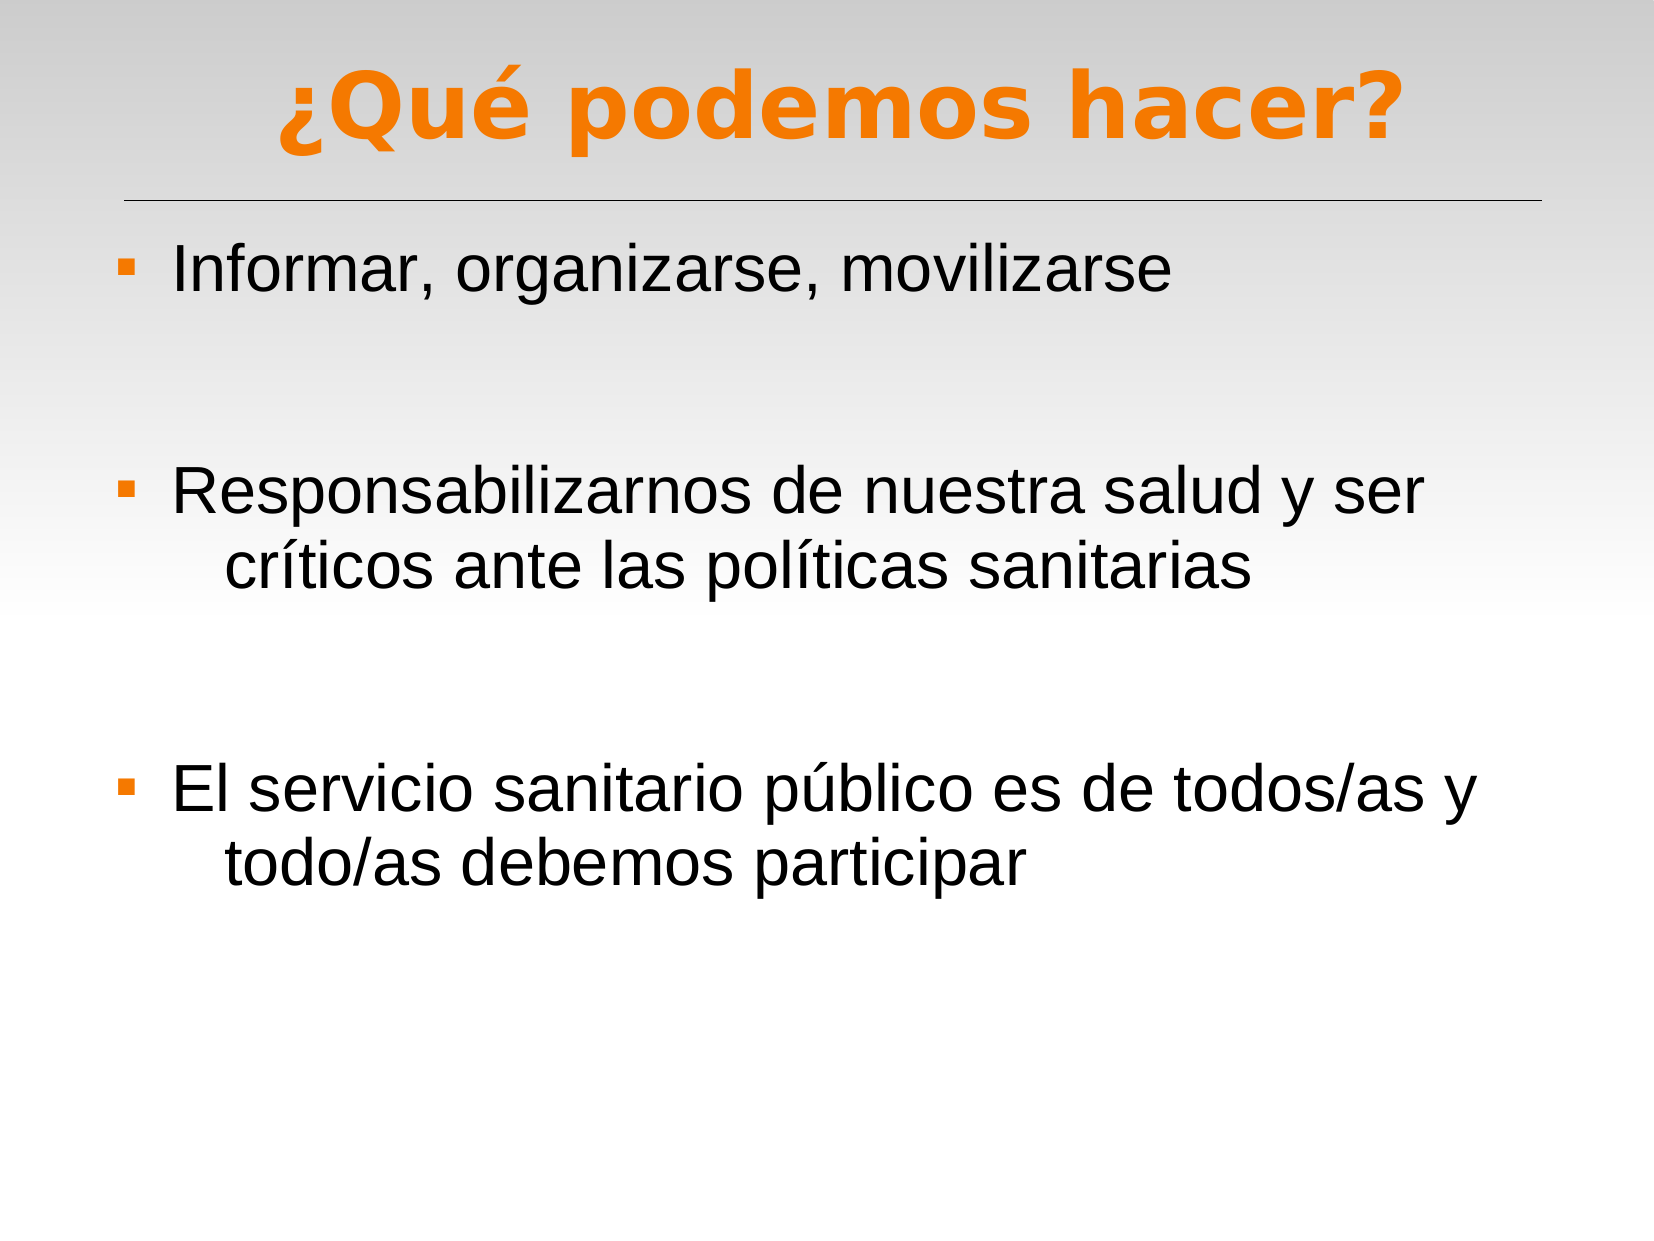

¿Qué podemos hacer?
# Informar, organizarse, movilizarse
Responsabilizarnos de nuestra salud y ser críticos ante las políticas sanitarias
El servicio sanitario público es de todos/as y todo/as debemos participar